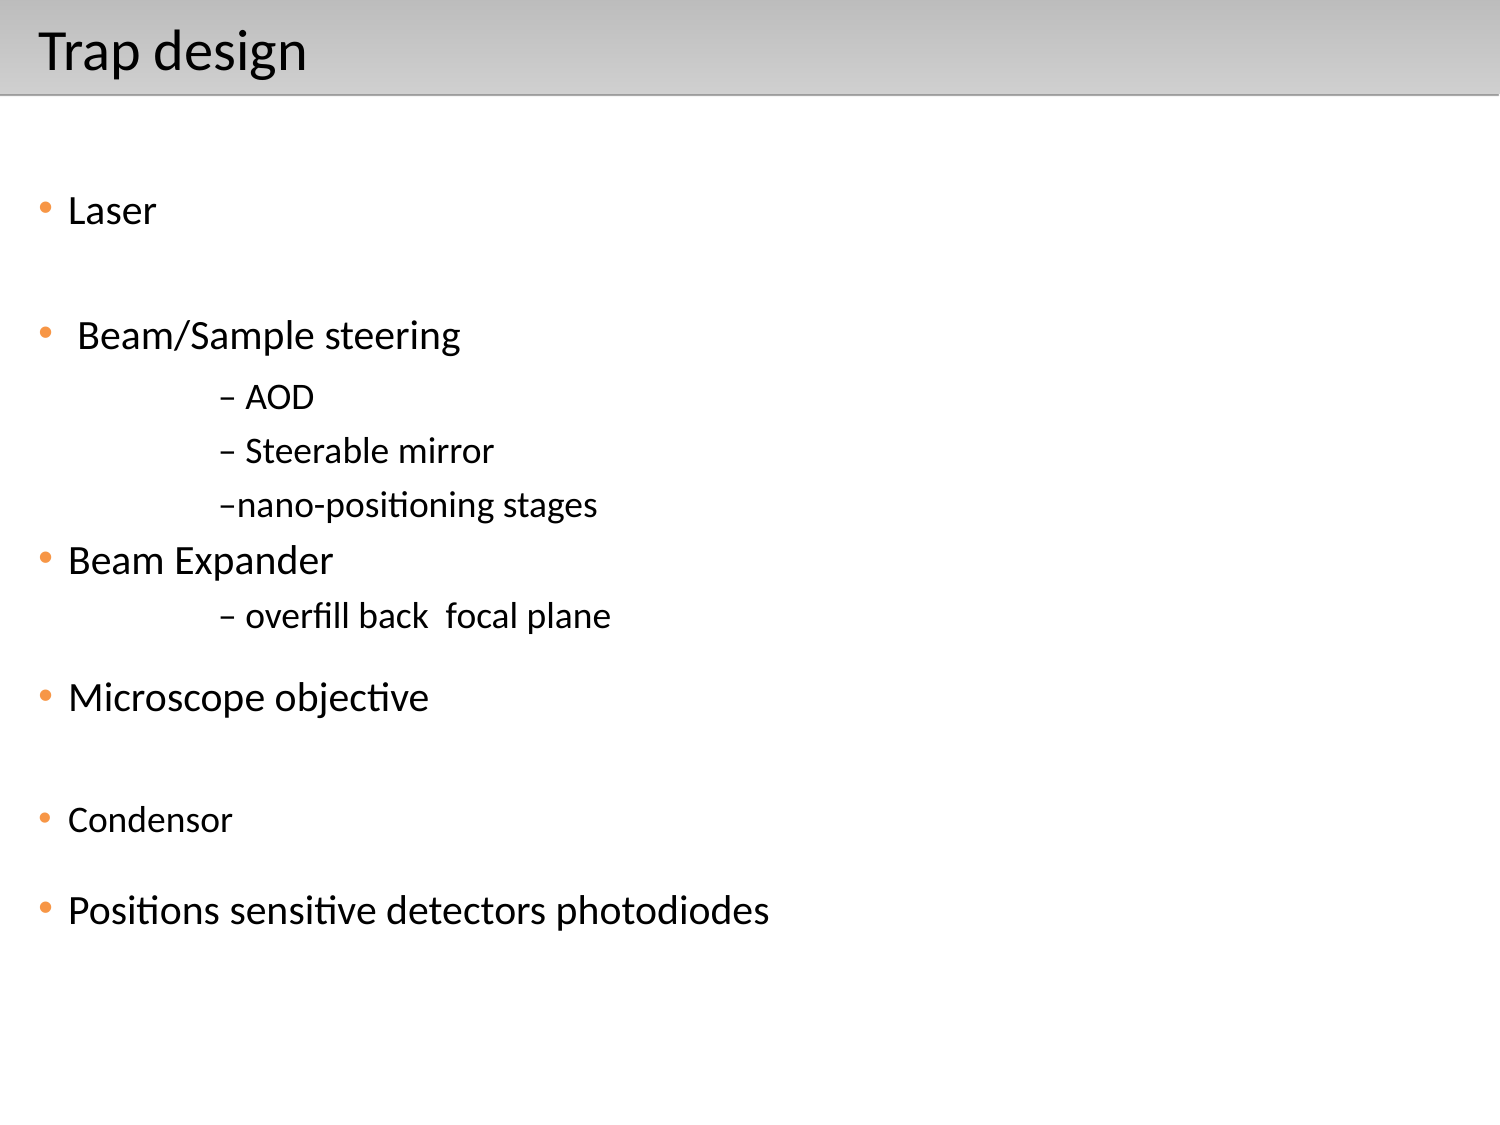

# Trap design
Laser
 Beam/Sample steering
		– AOD
		– Steerable mirror
		–nano-positioning stages
Beam Expander
		– overfill back focal plane
Microscope objective
Condensor
Positions sensitive detectors photodiodes